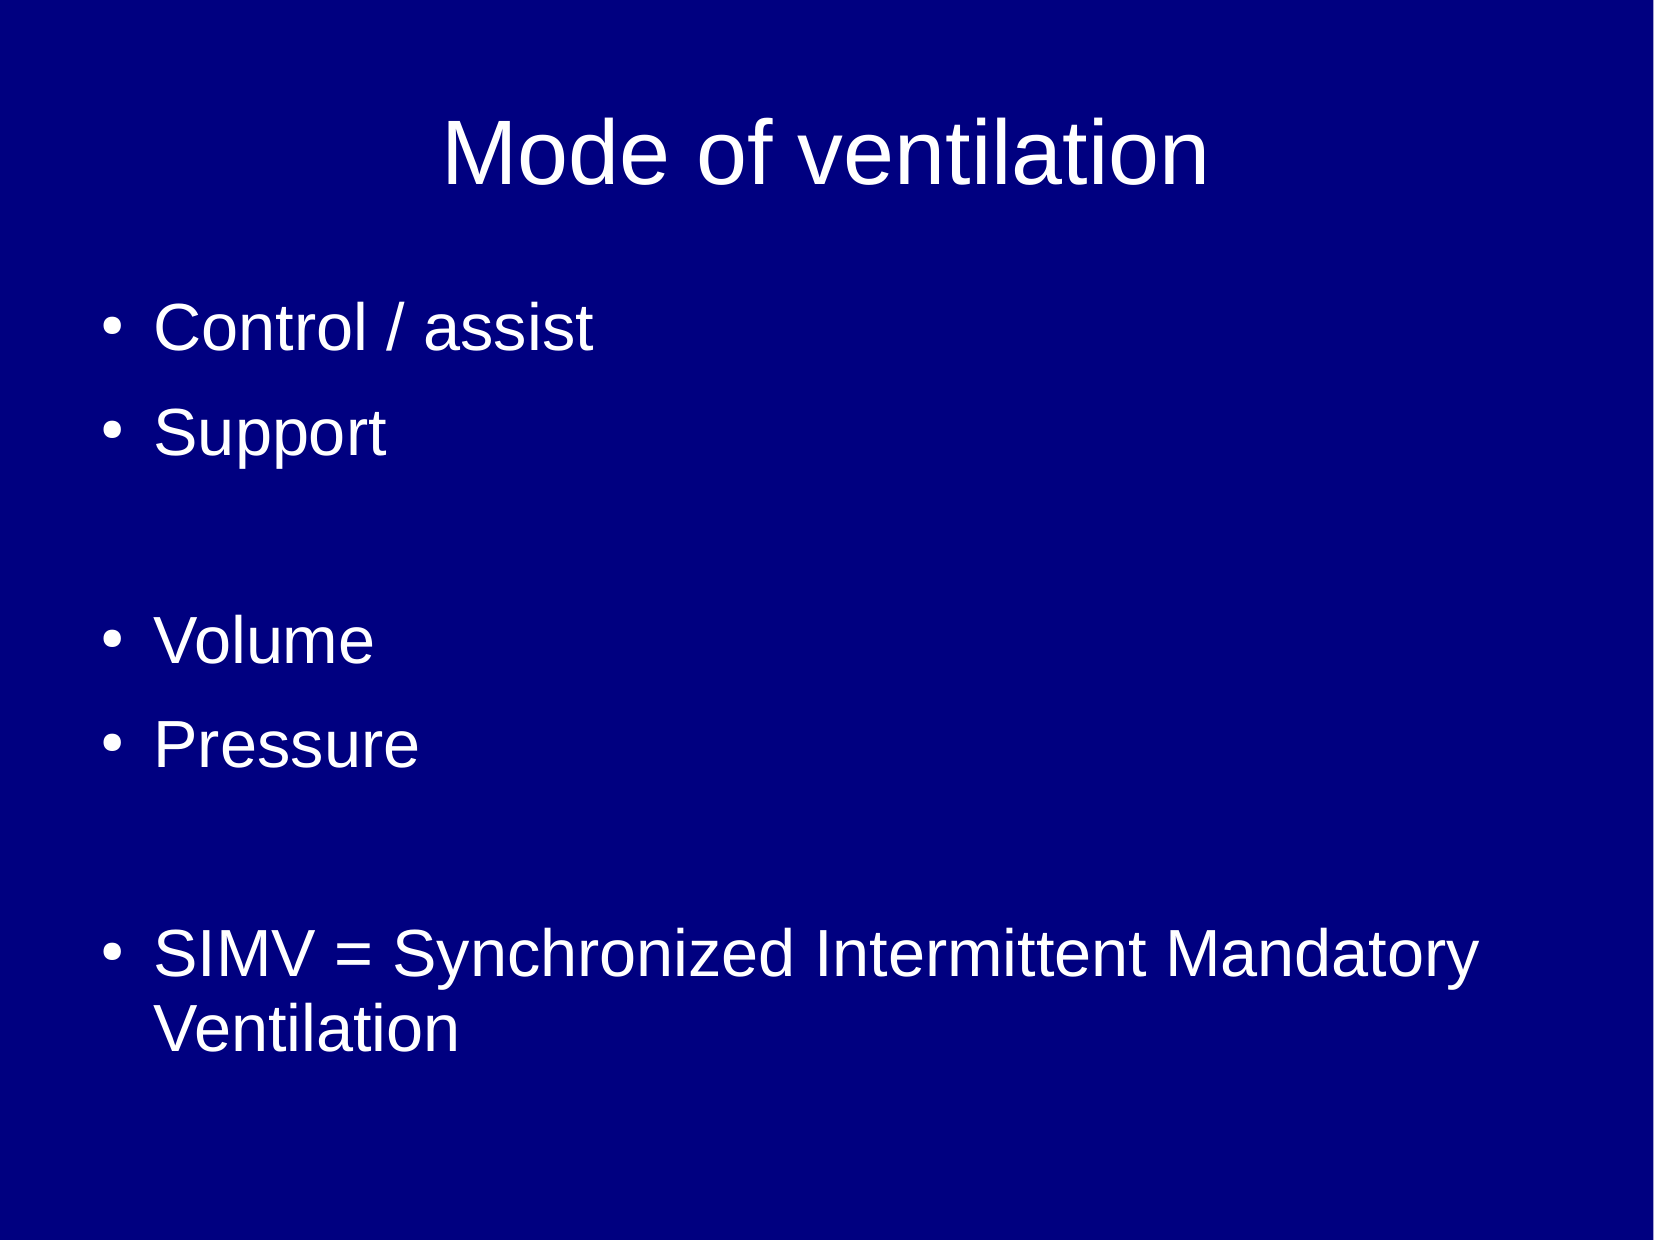

# Mode of ventilation
Control / assist
Support
Volume
Pressure
SIMV = Synchronized Intermittent Mandatory Ventilation